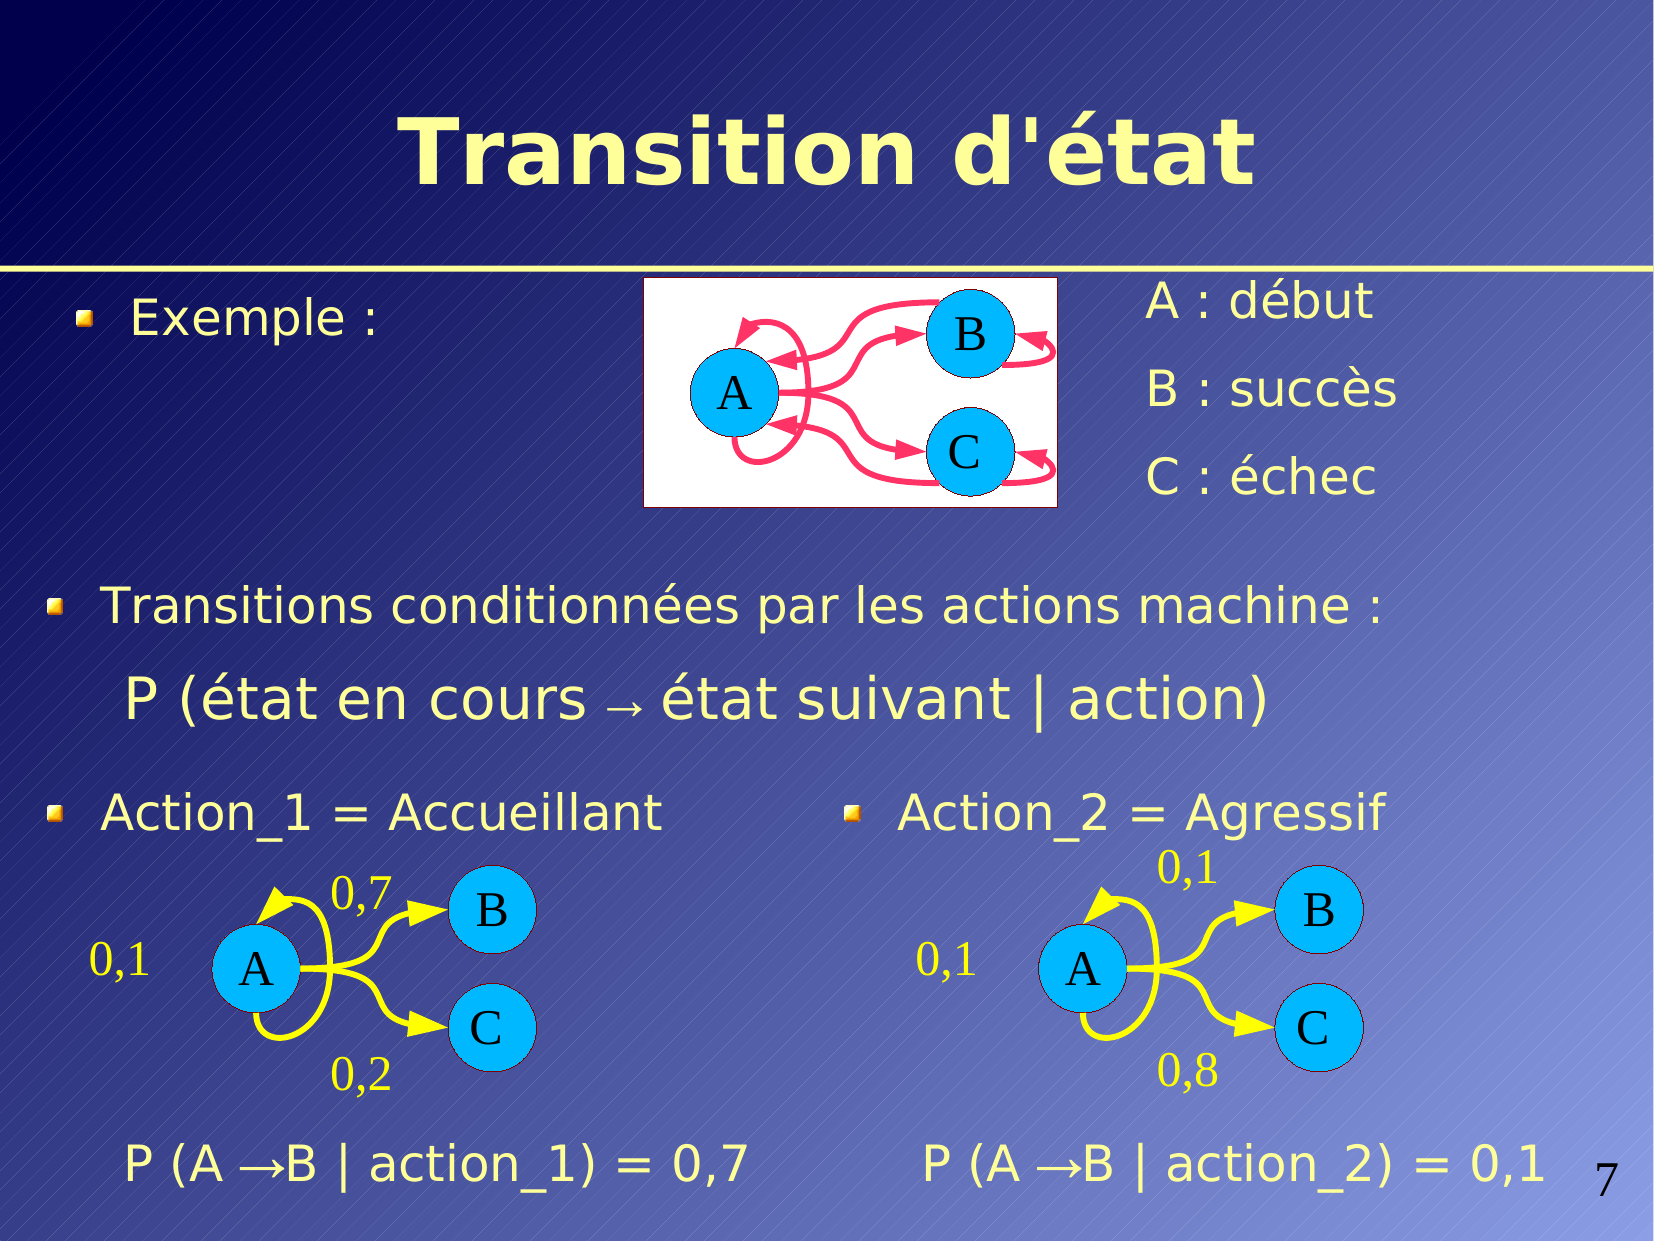

# Transition d'état
A : début
B : succès
C : échec
Exemple :
B
A
C
Transitions conditionnées par les actions machine :
P (état en cours → état suivant | action)
Action_1 = Accueillant
P (A →B | action_1) = 0,7
Action_2 = Agressif
P (A →B | action_2) = 0,1
0,1
B
B
0,7
A
A
0,1
0,1
C
C
0,8
0,2
7